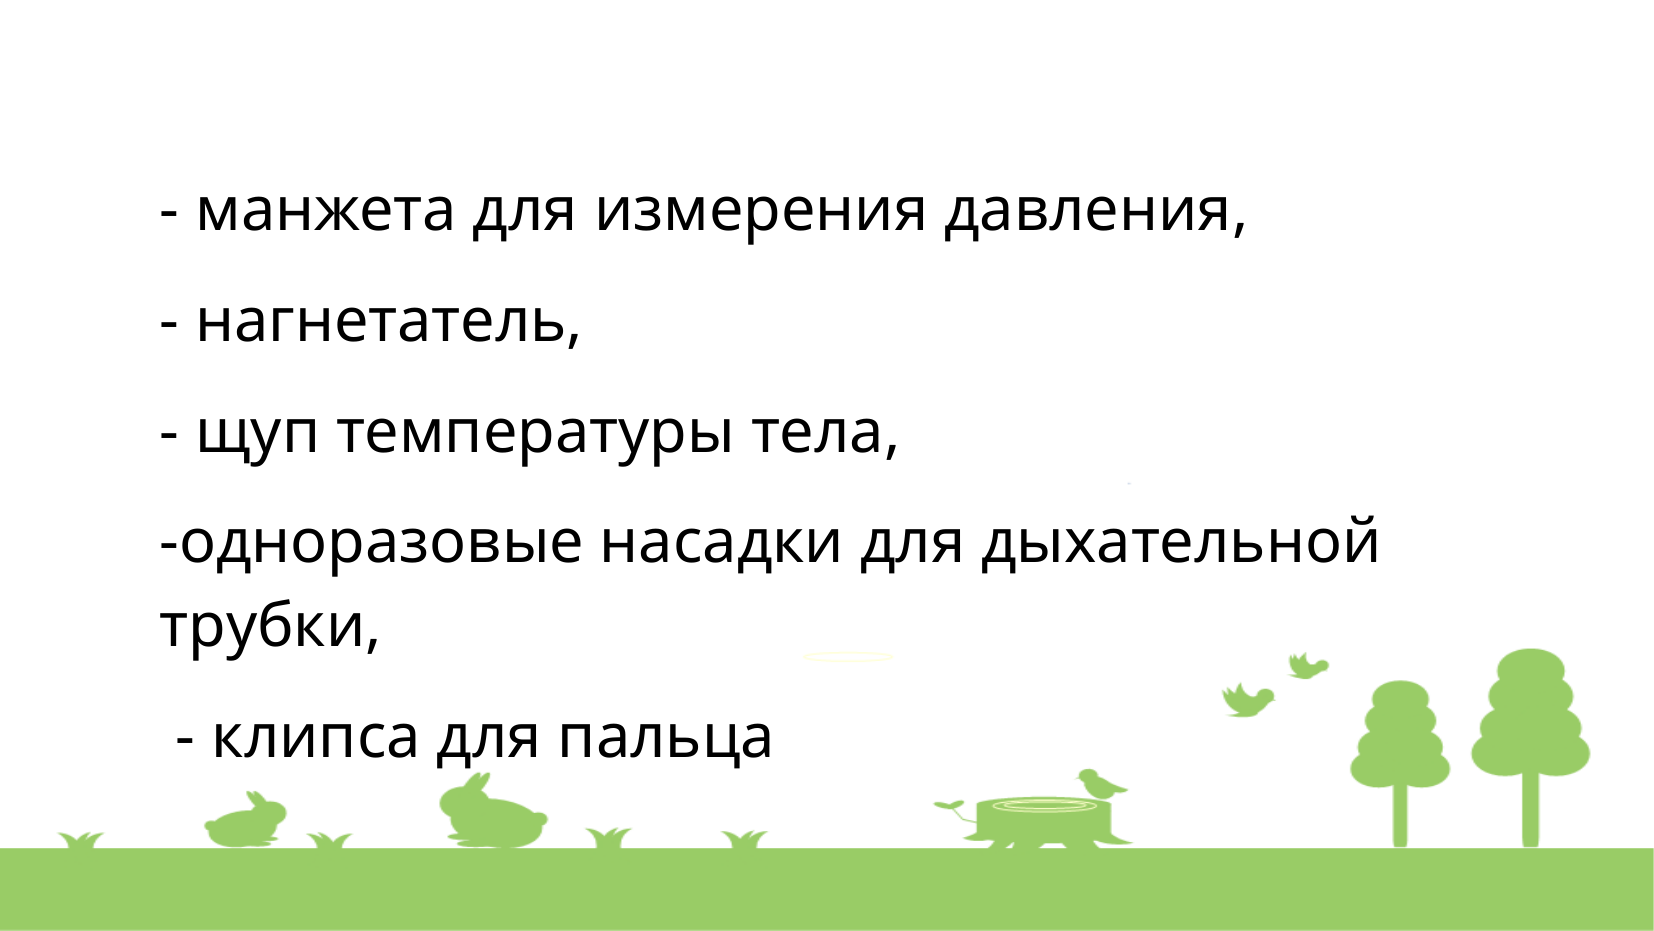

# - манжета для измерения давления,
- нагнетатель,
- щуп температуры тела,
-одноразовые насадки для дыхательной трубки,
 - клипса для пальца